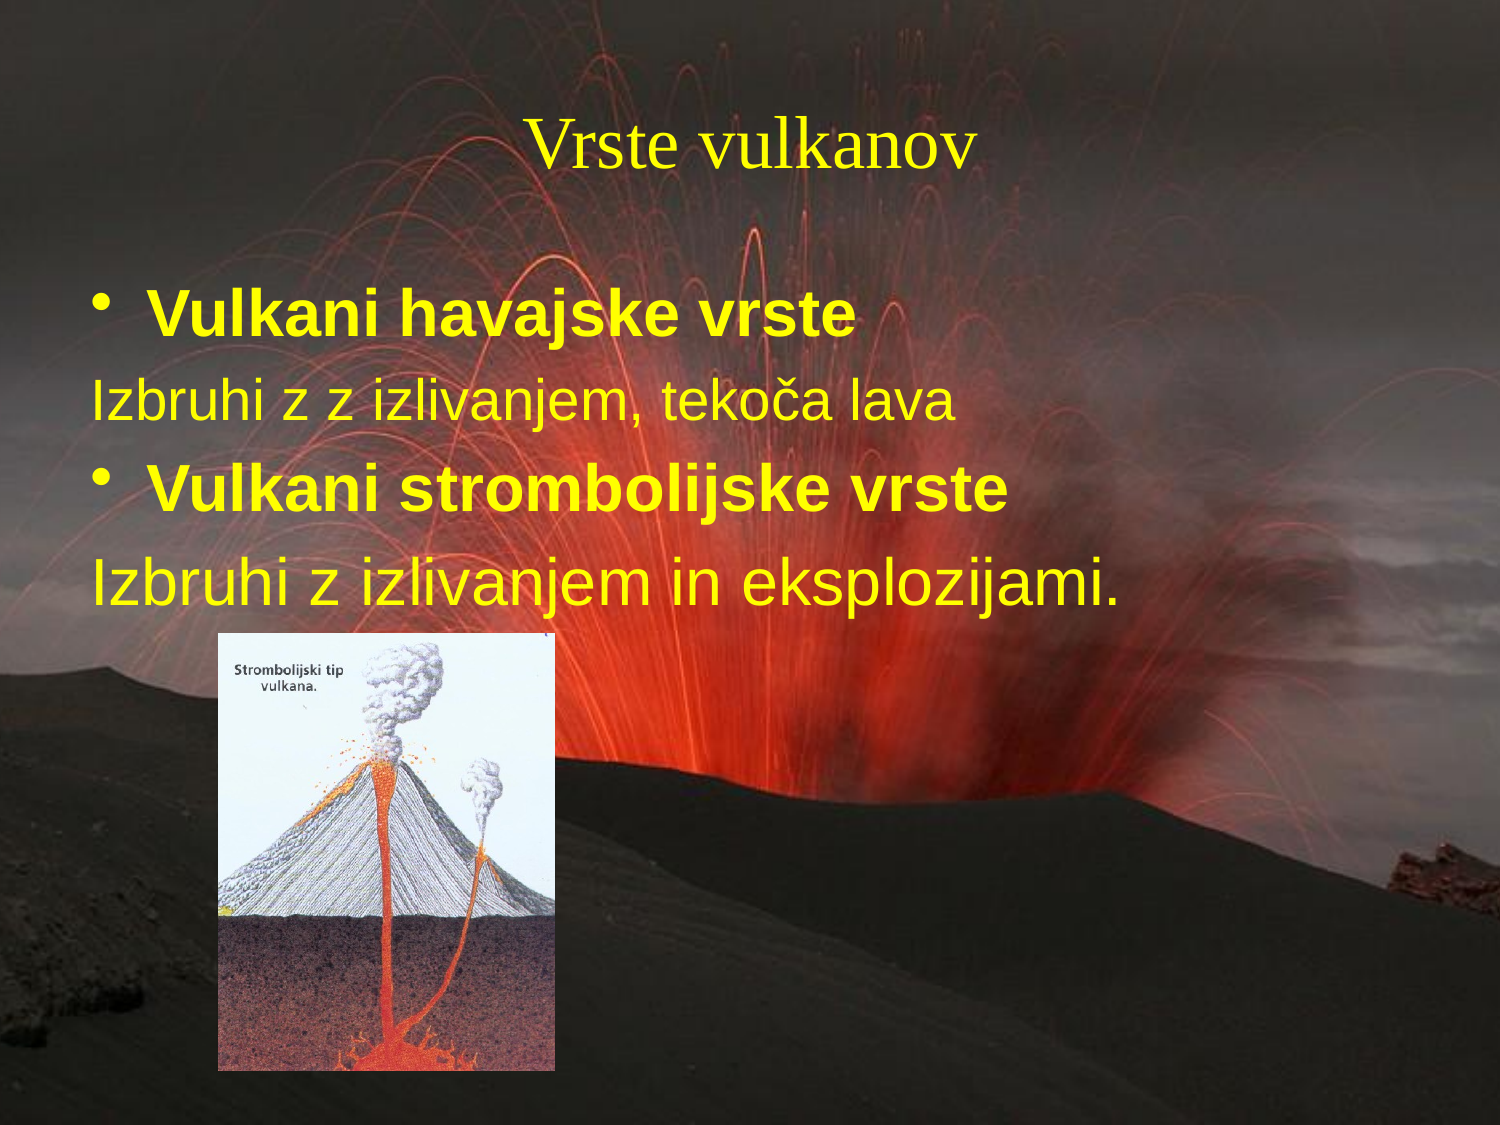

# Vrste vulkanov
Vulkani havajske vrste
Izbruhi z z izlivanjem, tekoča lava
Vulkani strombolijske vrste
Izbruhi z izlivanjem in eksplozijami.